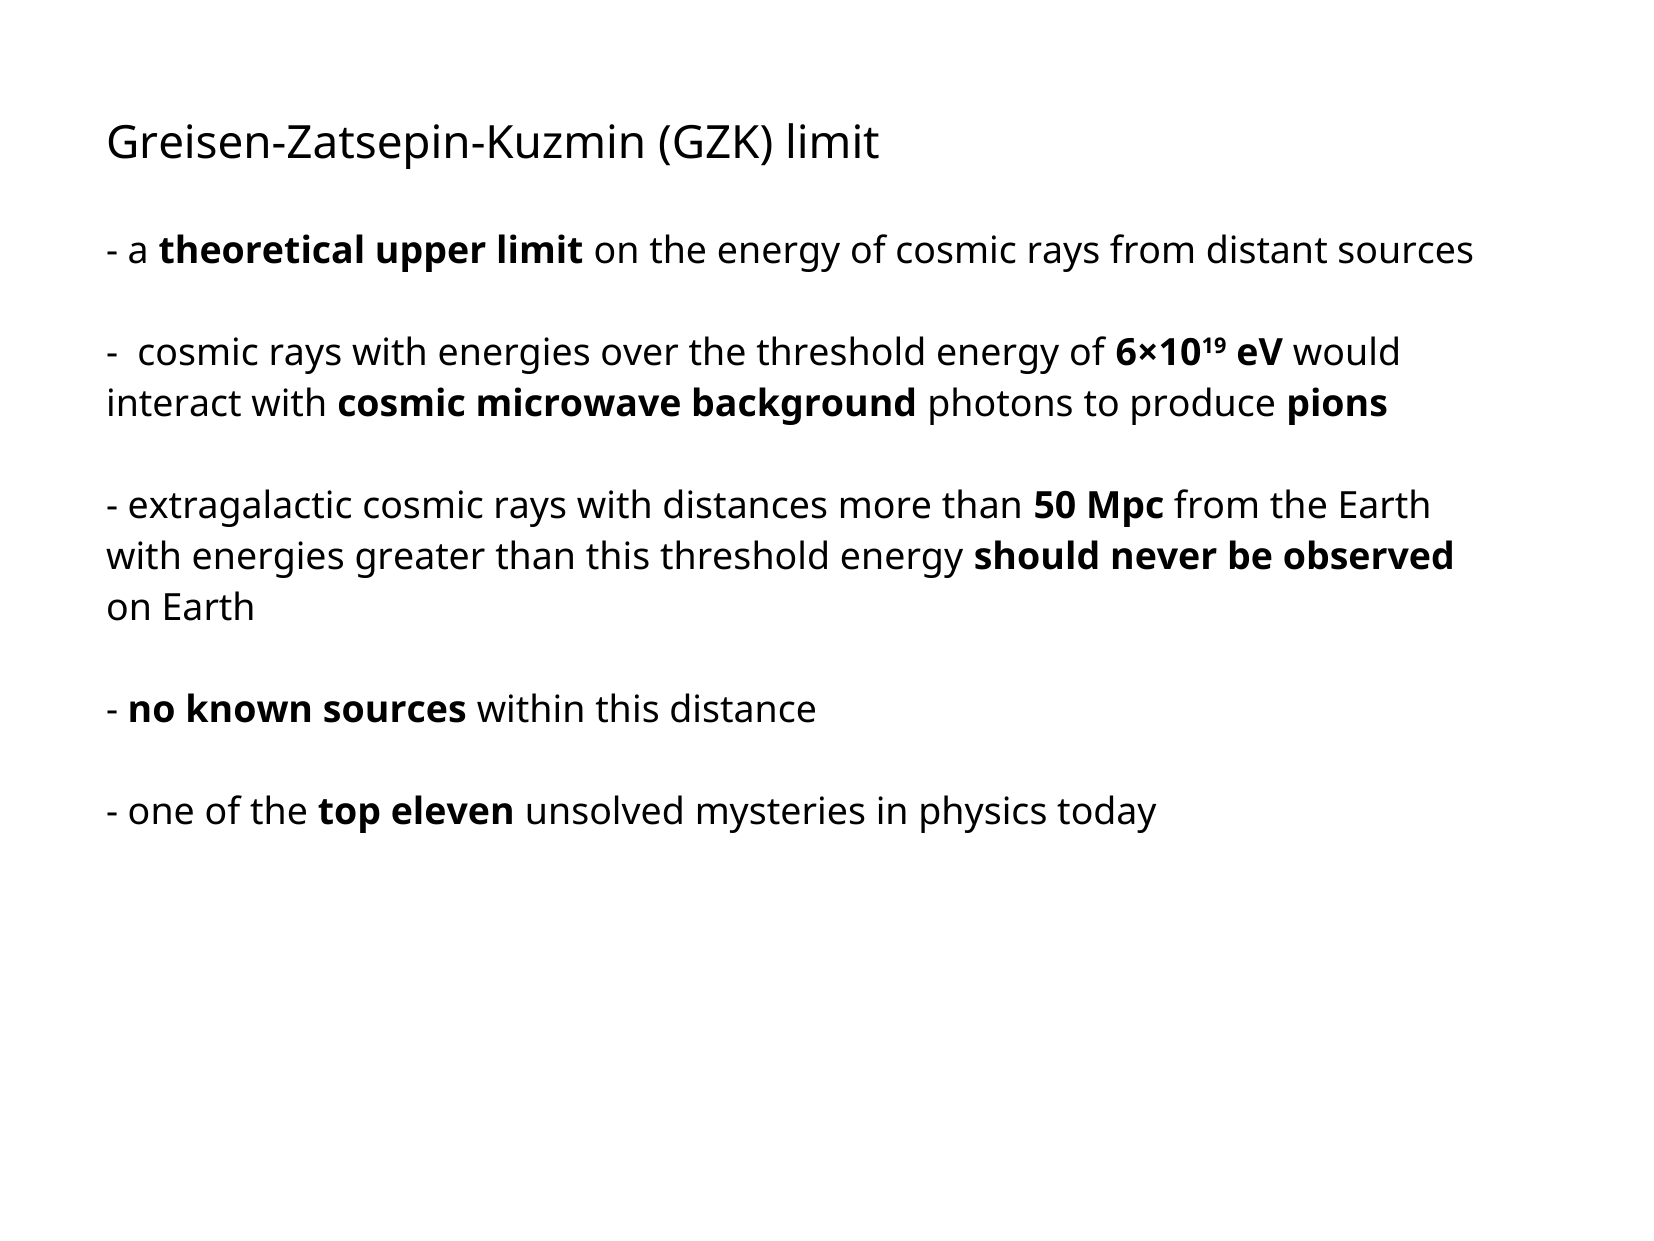

Greisen-Zatsepin-Kuzmin (GZK) limit
- a theoretical upper limit on the energy of cosmic rays from distant sources
- cosmic rays with energies over the threshold energy of 6×1019 eV would interact with cosmic microwave background photons to produce pions
- extragalactic cosmic rays with distances more than 50 Mpc from the Earth with energies greater than this threshold energy should never be observed on Earth
- no known sources within this distance
- one of the top eleven unsolved mysteries in physics today